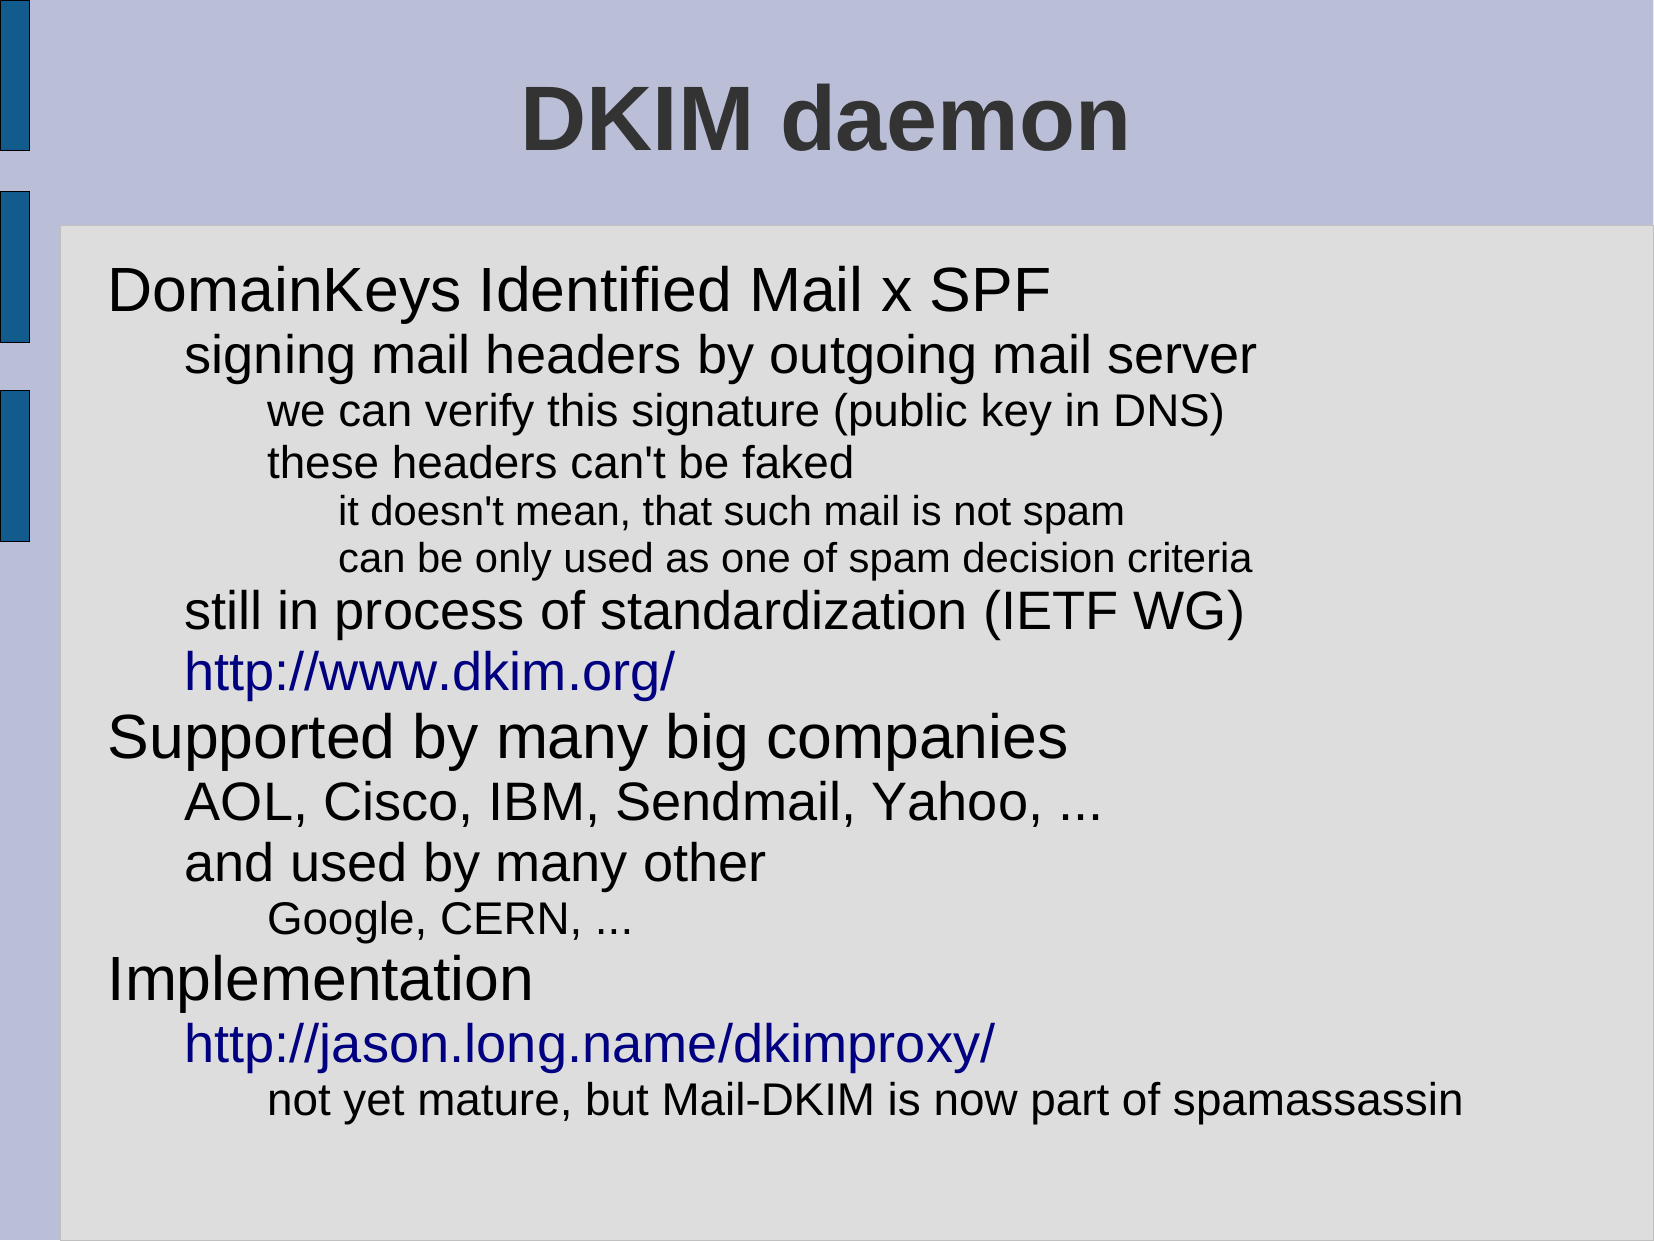

# DKIM daemon
DomainKeys Identified Mail x SPF
signing mail headers by outgoing mail server
we can verify this signature (public key in DNS)
these headers can't be faked
it doesn't mean, that such mail is not spam
can be only used as one of spam decision criteria
still in process of standardization (IETF WG)
http://www.dkim.org/
Supported by many big companies
AOL, Cisco, IBM, Sendmail, Yahoo, ...
and used by many other
Google, CERN, ...
Implementation
http://jason.long.name/dkimproxy/
not yet mature, but Mail-DKIM is now part of spamassassin